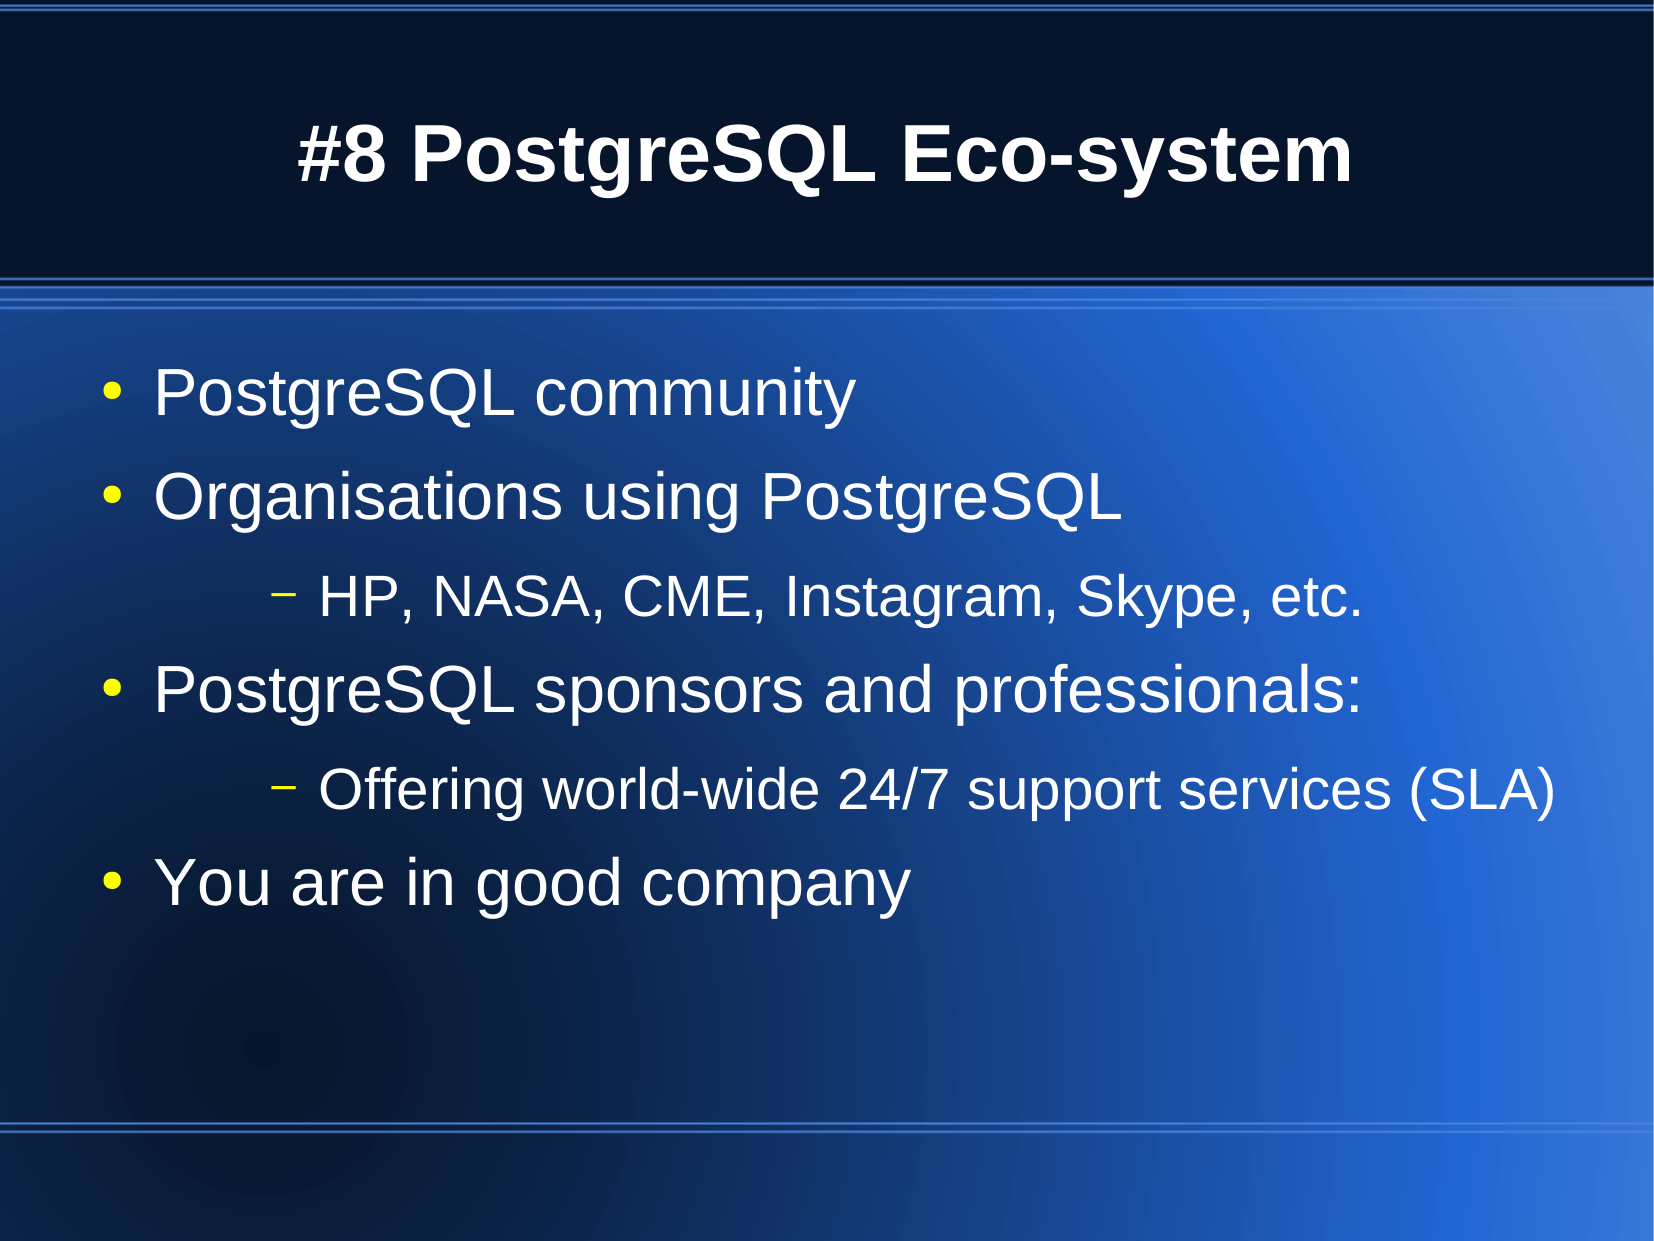

# #8 PostgreSQL Eco-system
PostgreSQL community
Organisations using PostgreSQL
HP, NASA, CME, Instagram, Skype, etc.
PostgreSQL sponsors and professionals:
Offering world-wide 24/7 support services (SLA)
You are in good company